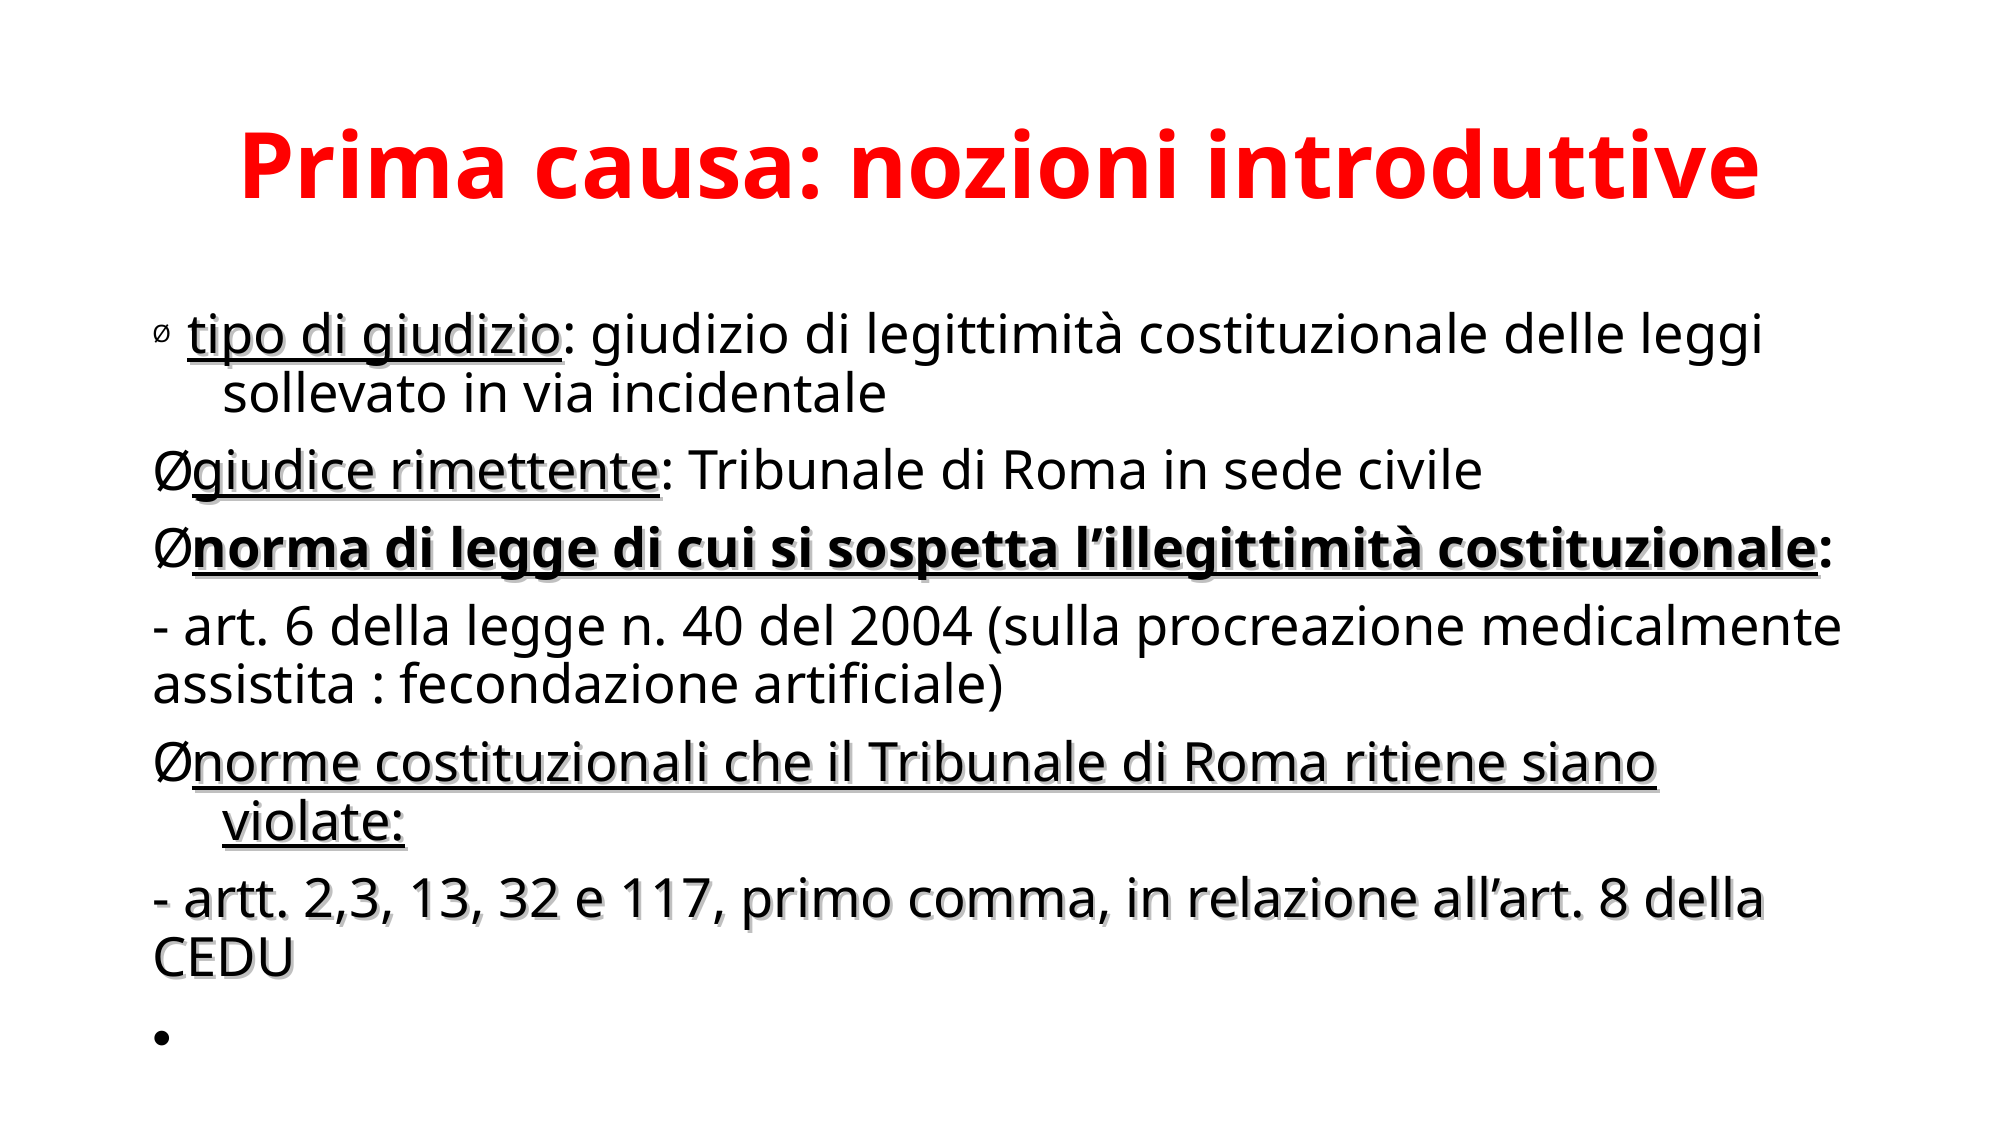

# Prima causa: nozioni introduttive
tipo di giudizio: giudizio di legittimità costituzionale delle leggi sollevato in via incidentale
giudice rimettente: Tribunale di Roma in sede civile
norma di legge di cui si sospetta l’illegittimità costituzionale:
- art. 6 della legge n. 40 del 2004 (sulla procreazione medicalmente assistita : fecondazione artificiale)
norme costituzionali che il Tribunale di Roma ritiene siano violate:
- artt. 2,3, 13, 32 e 117, primo comma, in relazione all’art. 8 della CEDU